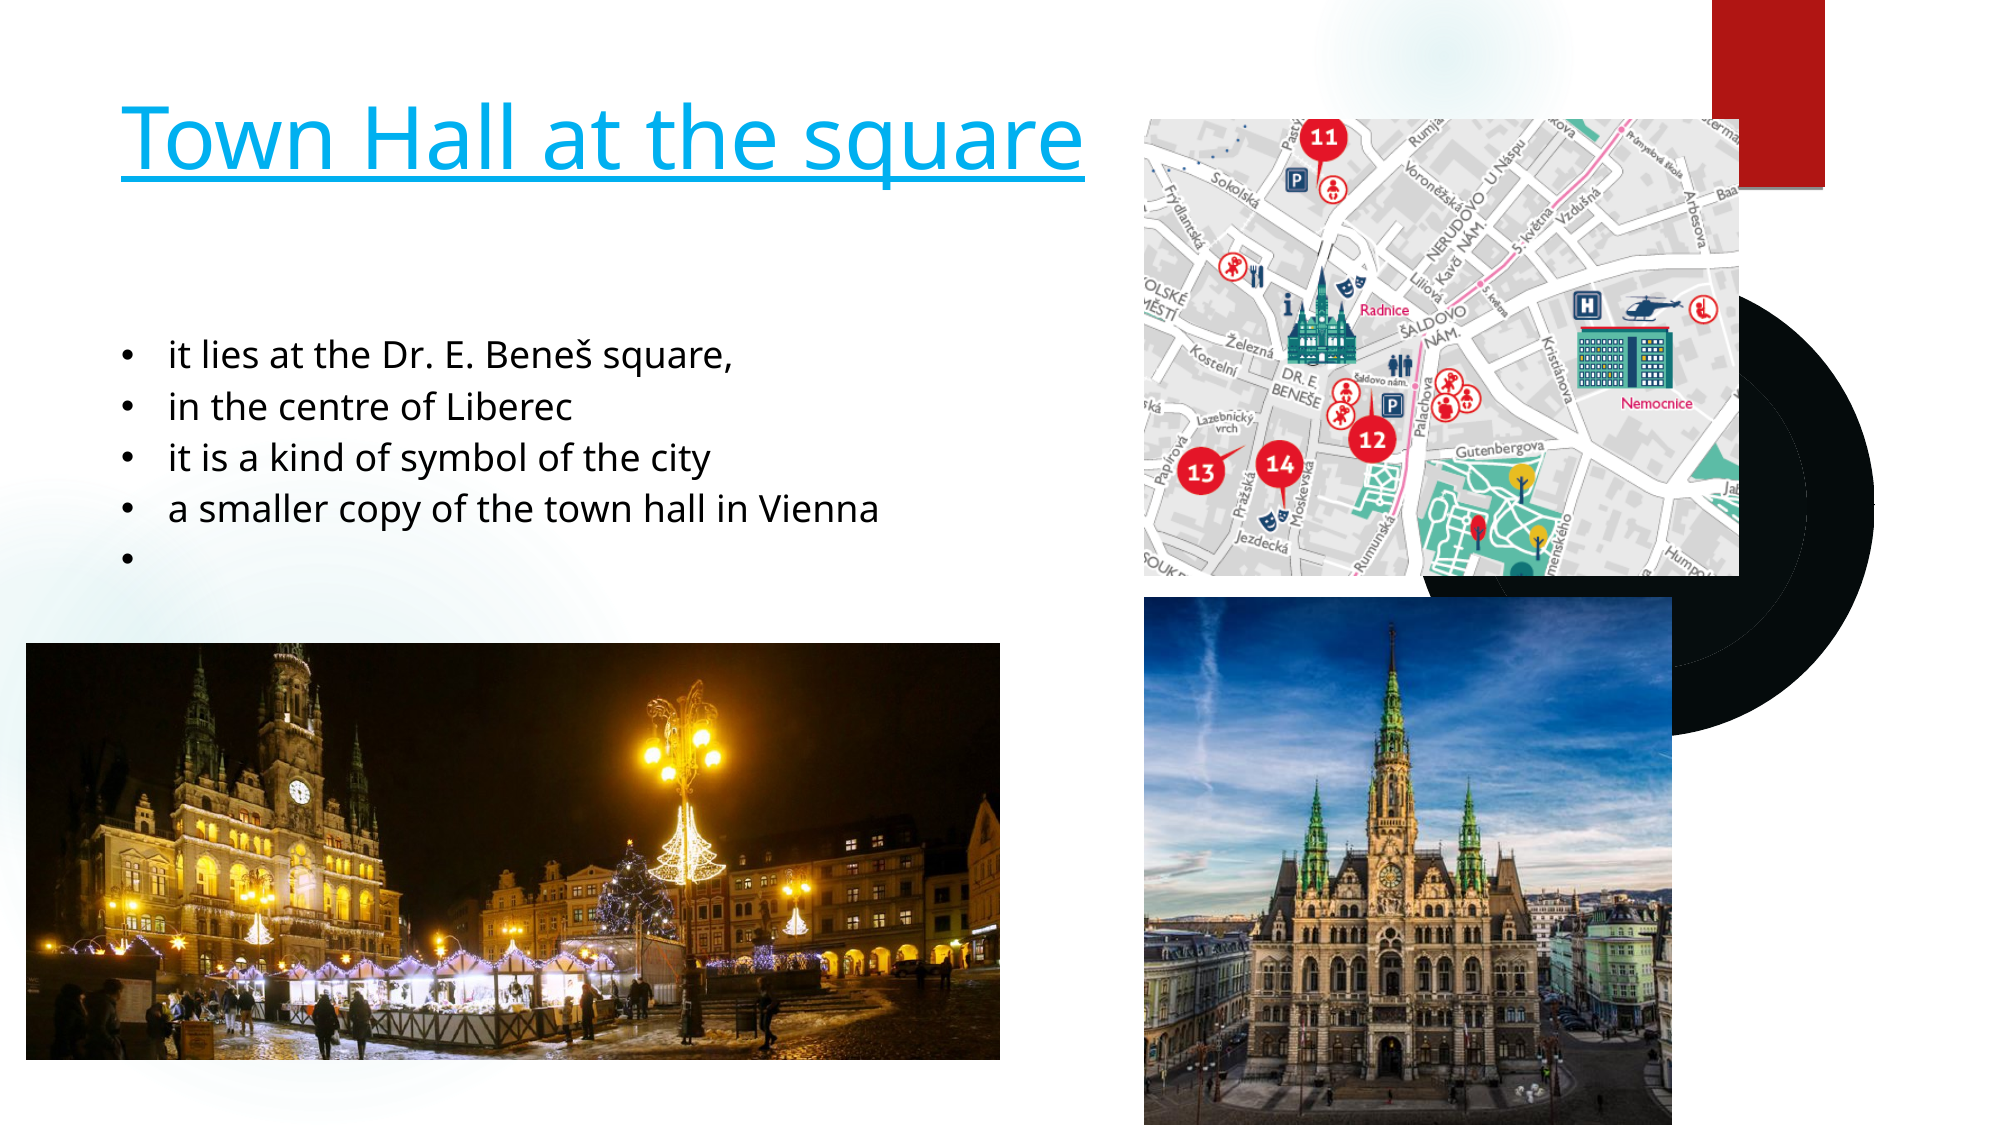

# Town Hall at the square
it lies at the Dr. E. Beneš square,
in the centre of Liberec
it is a kind of symbol of the city
a smaller copy of the town hall in Vienna